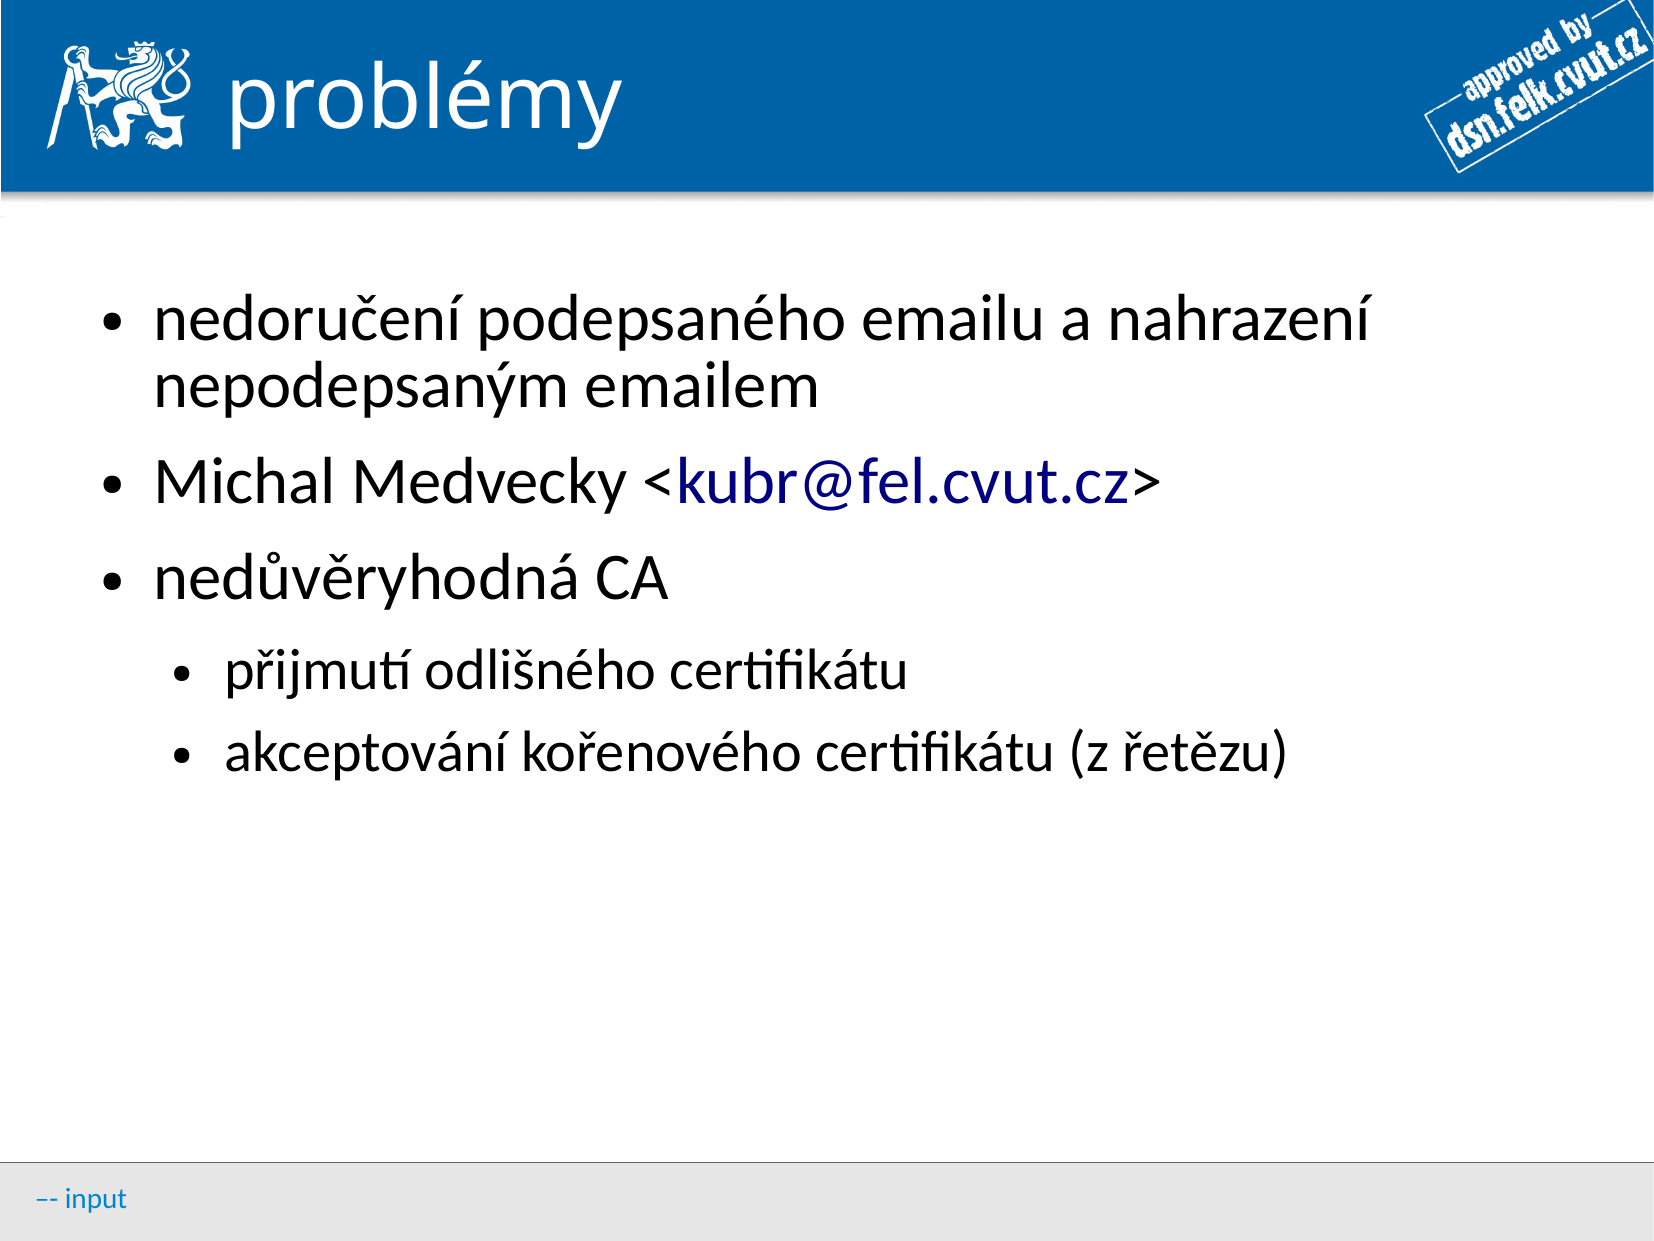

# problémy
nedoručení podepsaného emailu a nahrazení nepodepsaným emailem
Michal Medvecky <kubr@fel.cvut.cz>
nedůvěryhodná CA
přijmutí odlišného certifikátu
akceptování kořenového certifikátu (z řetězu)